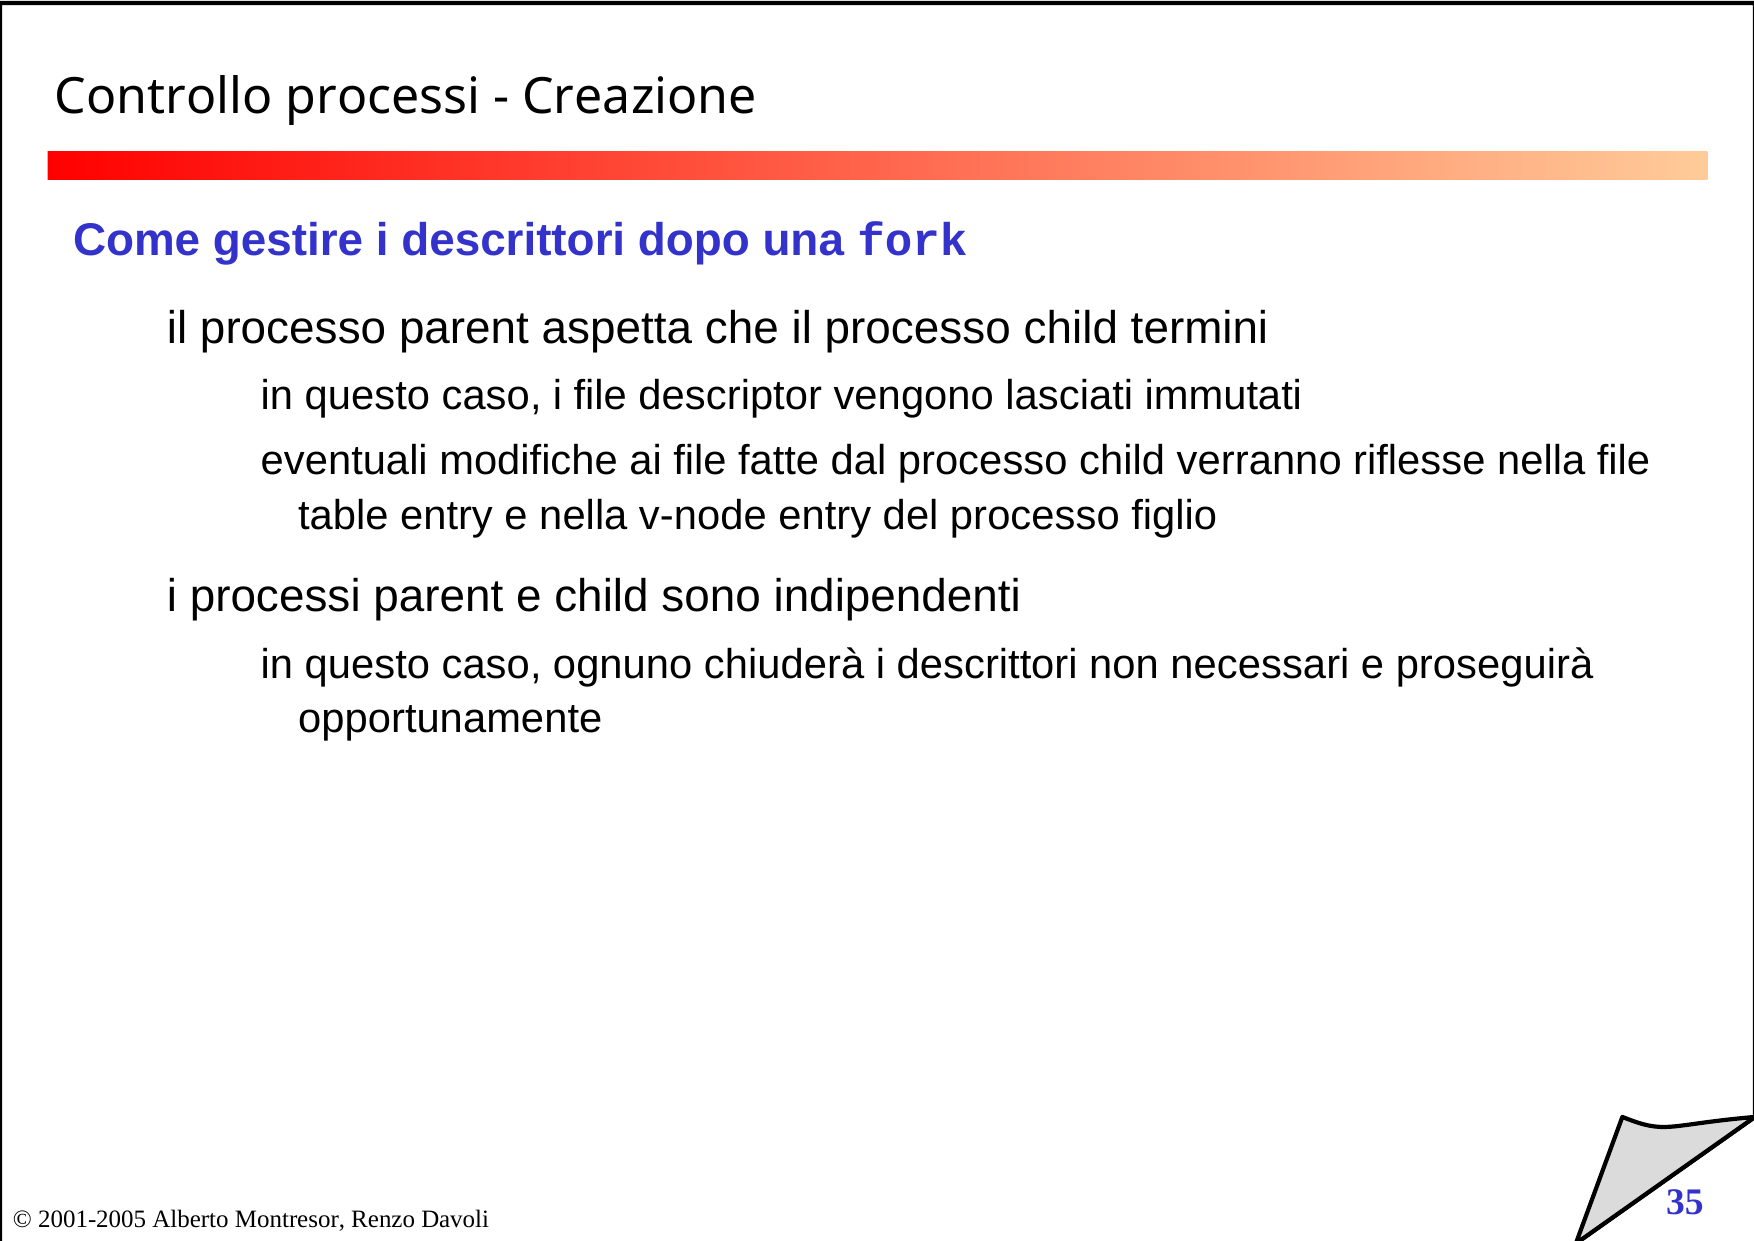

# Controllo processi - Creazione
Come gestire i descrittori dopo una fork
il processo parent aspetta che il processo child termini
in questo caso, i file descriptor vengono lasciati immutati
eventuali modifiche ai file fatte dal processo child verranno riflesse nella file table entry e nella v-node entry del processo figlio
i processi parent e child sono indipendenti
in questo caso, ognuno chiuderà i descrittori non necessari e proseguirà opportunamente